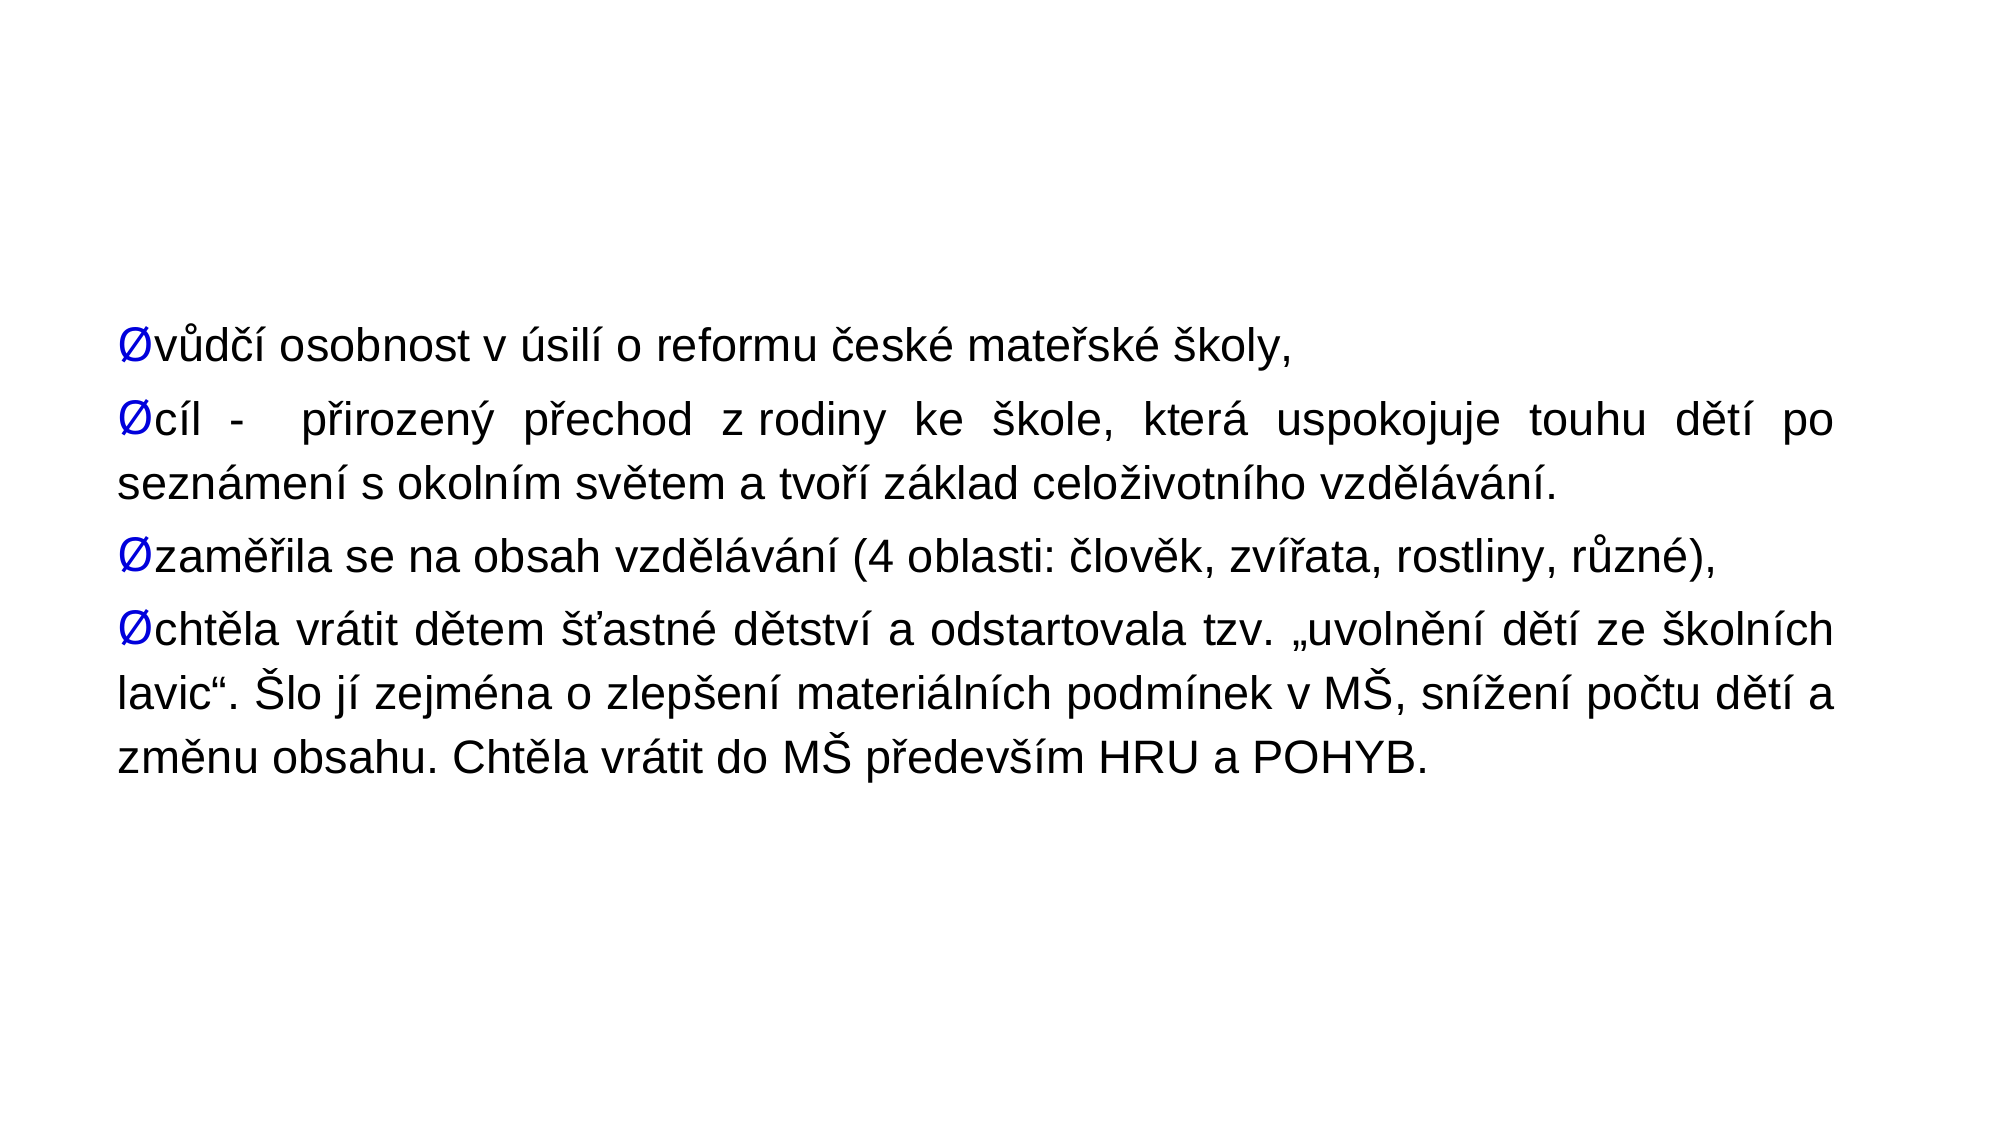

# Ida Jarníková
vůdčí osobnost v úsilí o reformu české mateřské školy,
cíl - přirozený přechod z rodiny ke škole, která uspokojuje touhu dětí po seznámení s okolním světem a tvoří základ celoživotního vzdělávání.
zaměřila se na obsah vzdělávání (4 oblasti: člověk, zvířata, rostliny, různé),
chtěla vrátit dětem šťastné dětství a odstartovala tzv. „uvolnění dětí ze školních lavic“. Šlo jí zejména o zlepšení materiálních podmínek v MŠ, snížení počtu dětí a změnu obsahu. Chtěla vrátit do MŠ především HRU a POHYB.